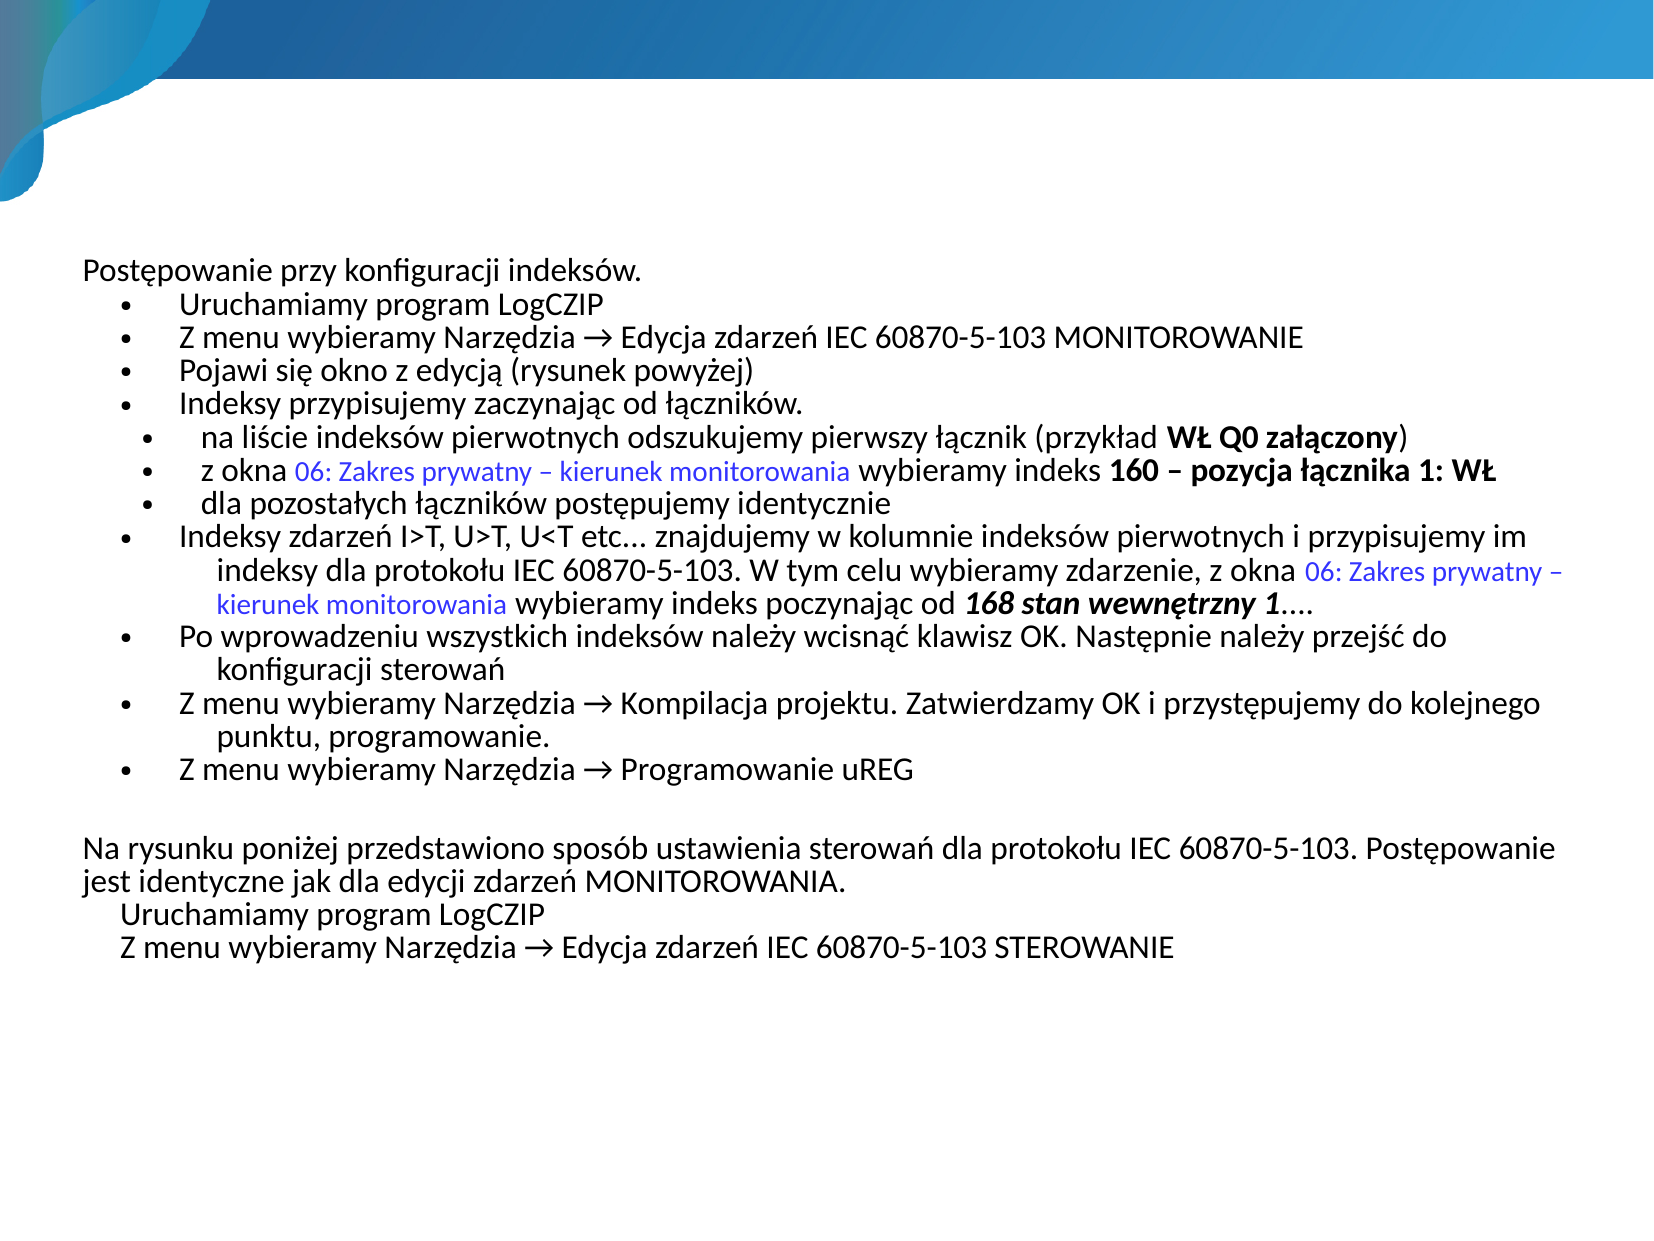

# Postępowanie przy konfiguracji indeksów.
Uruchamiamy program LogCZIP
Z menu wybieramy Narzędzia → Edycja zdarzeń IEC 60870-5-103 MONITOROWANIE
Pojawi się okno z edycją (rysunek powyżej)
Indeksy przypisujemy zaczynając od łączników.
na liście indeksów pierwotnych odszukujemy pierwszy łącznik (przykład WŁ Q0 załączony)
z okna 06: Zakres prywatny – kierunek monitorowania wybieramy indeks 160 – pozycja łącznika 1: WŁ
dla pozostałych łączników postępujemy identycznie
Indeksy zdarzeń I>T, U>T, U<T etc... znajdujemy w kolumnie indeksów pierwotnych i przypisujemy im indeksy dla protokołu IEC 60870-5-103. W tym celu wybieramy zdarzenie, z okna 06: Zakres prywatny – kierunek monitorowania wybieramy indeks poczynając od 168 stan wewnętrzny 1....
Po wprowadzeniu wszystkich indeksów należy wcisnąć klawisz OK. Następnie należy przejść do konfiguracji sterowań
Z menu wybieramy Narzędzia → Kompilacja projektu. Zatwierdzamy OK i przystępujemy do kolejnego punktu, programowanie.
Z menu wybieramy Narzędzia → Programowanie uREG
Na rysunku poniżej przedstawiono sposób ustawienia sterowań dla protokołu IEC 60870-5-103. Postępowanie jest identyczne jak dla edycji zdarzeń MONITOROWANIA.
Uruchamiamy program LogCZIP
Z menu wybieramy Narzędzia → Edycja zdarzeń IEC 60870-5-103 STEROWANIE